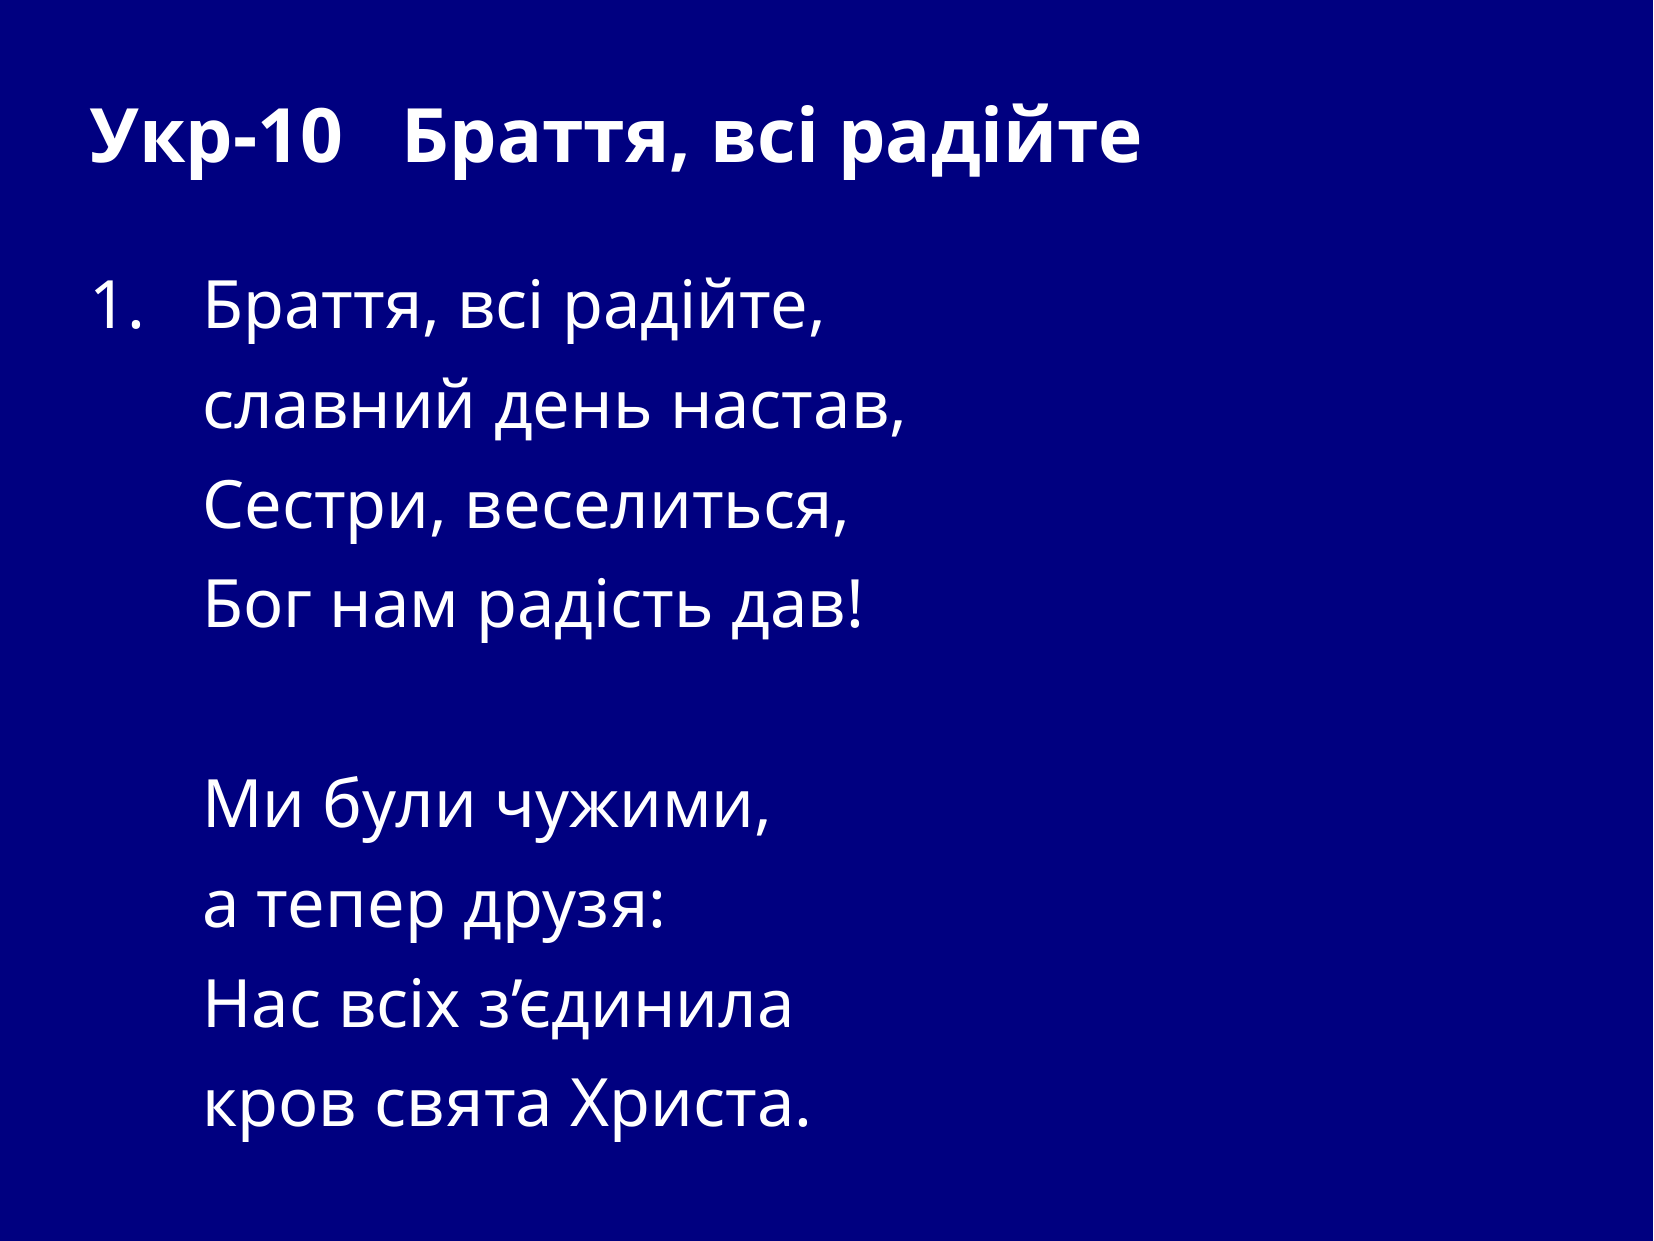

Укр-10 Браття, всі радійте
1.	Браття, всі радійте,
	славний день настав,
	Сестри, веселиться,
	Бог нам радість дав!
	Ми були чужими,
	а тепер друзя:
	Нас всіх з’єдинила
	кров свята Христа.